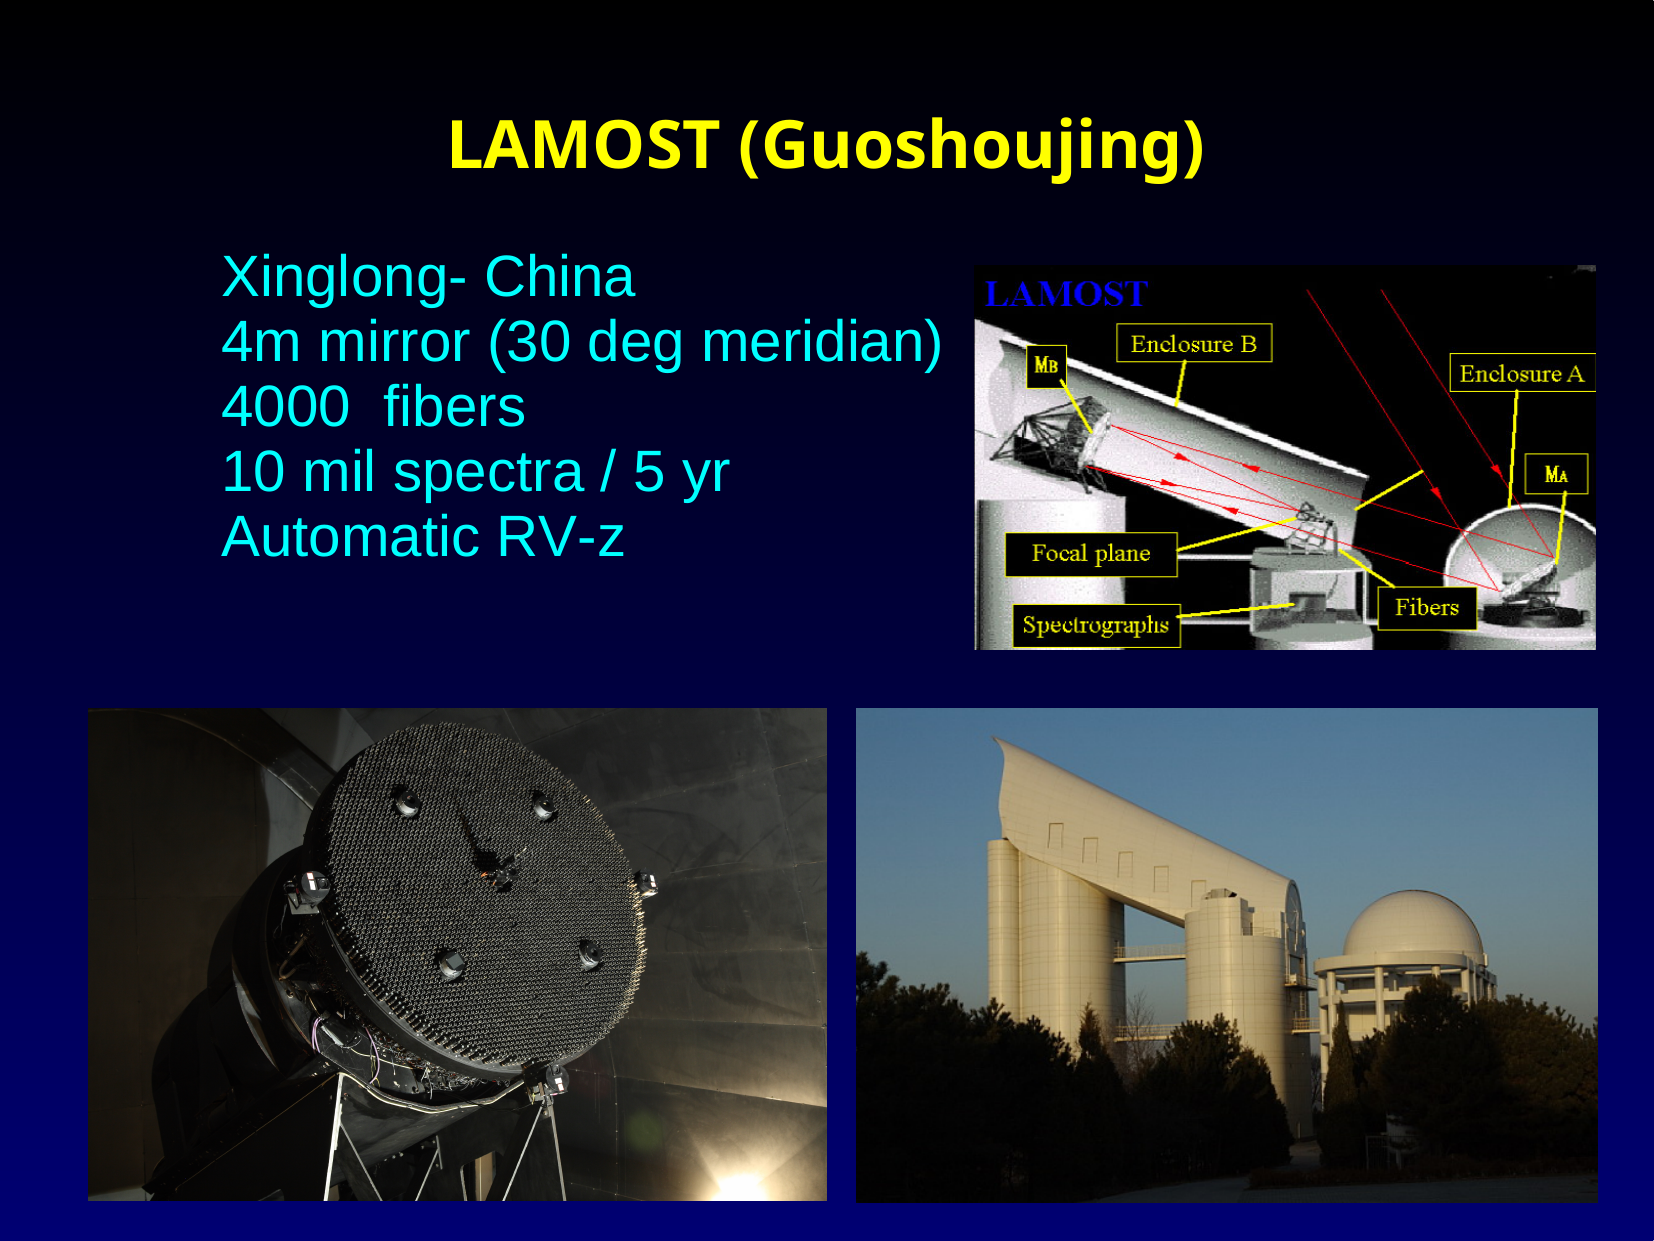

# LAMOST (Guoshoujing)
Xinglong- China
4m mirror (30 deg meridian)
4000 fibers
10 mil spectra / 5 yr
Automatic RV-z